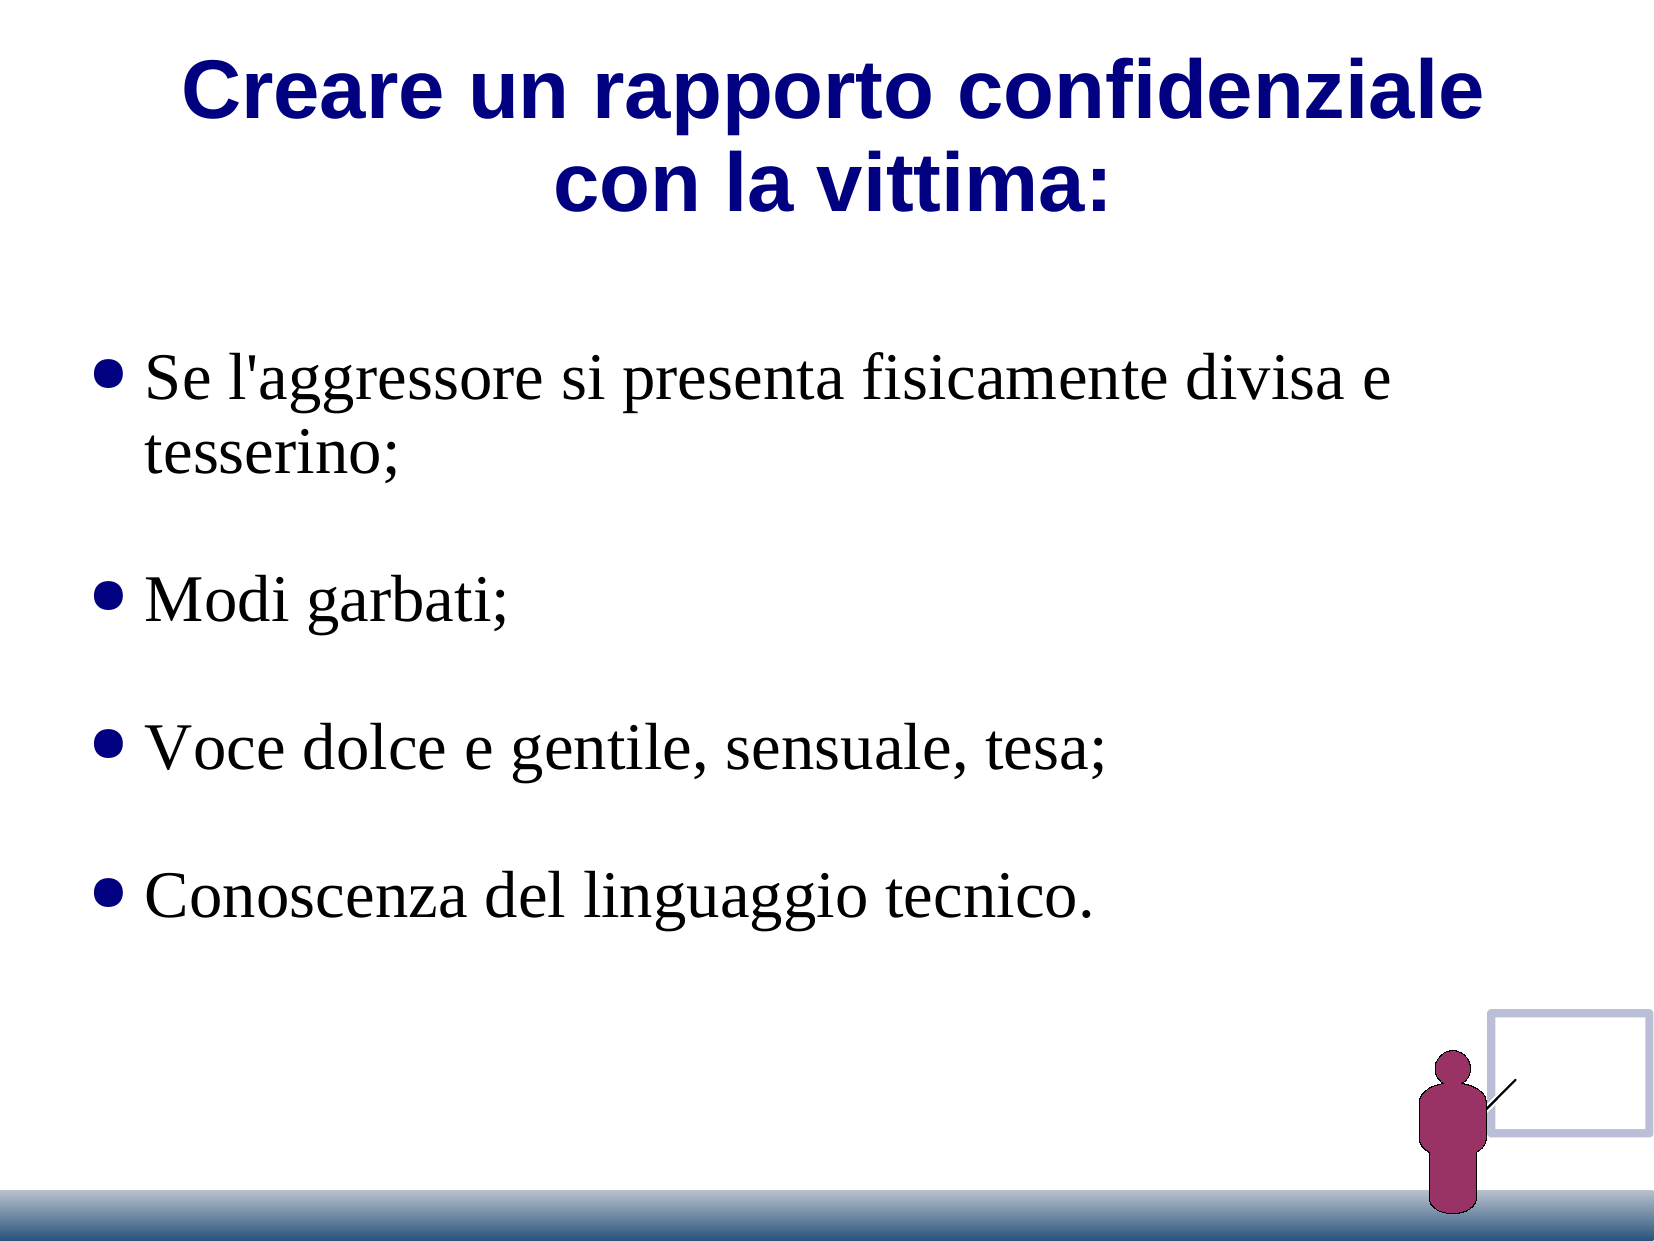

# Creare un rapporto confidenziale con la vittima:
 Se l'aggressore si presenta fisicamente divisa e
 tesserino;
 Modi garbati;
 Voce dolce e gentile, sensuale, tesa;
 Conoscenza del linguaggio tecnico.